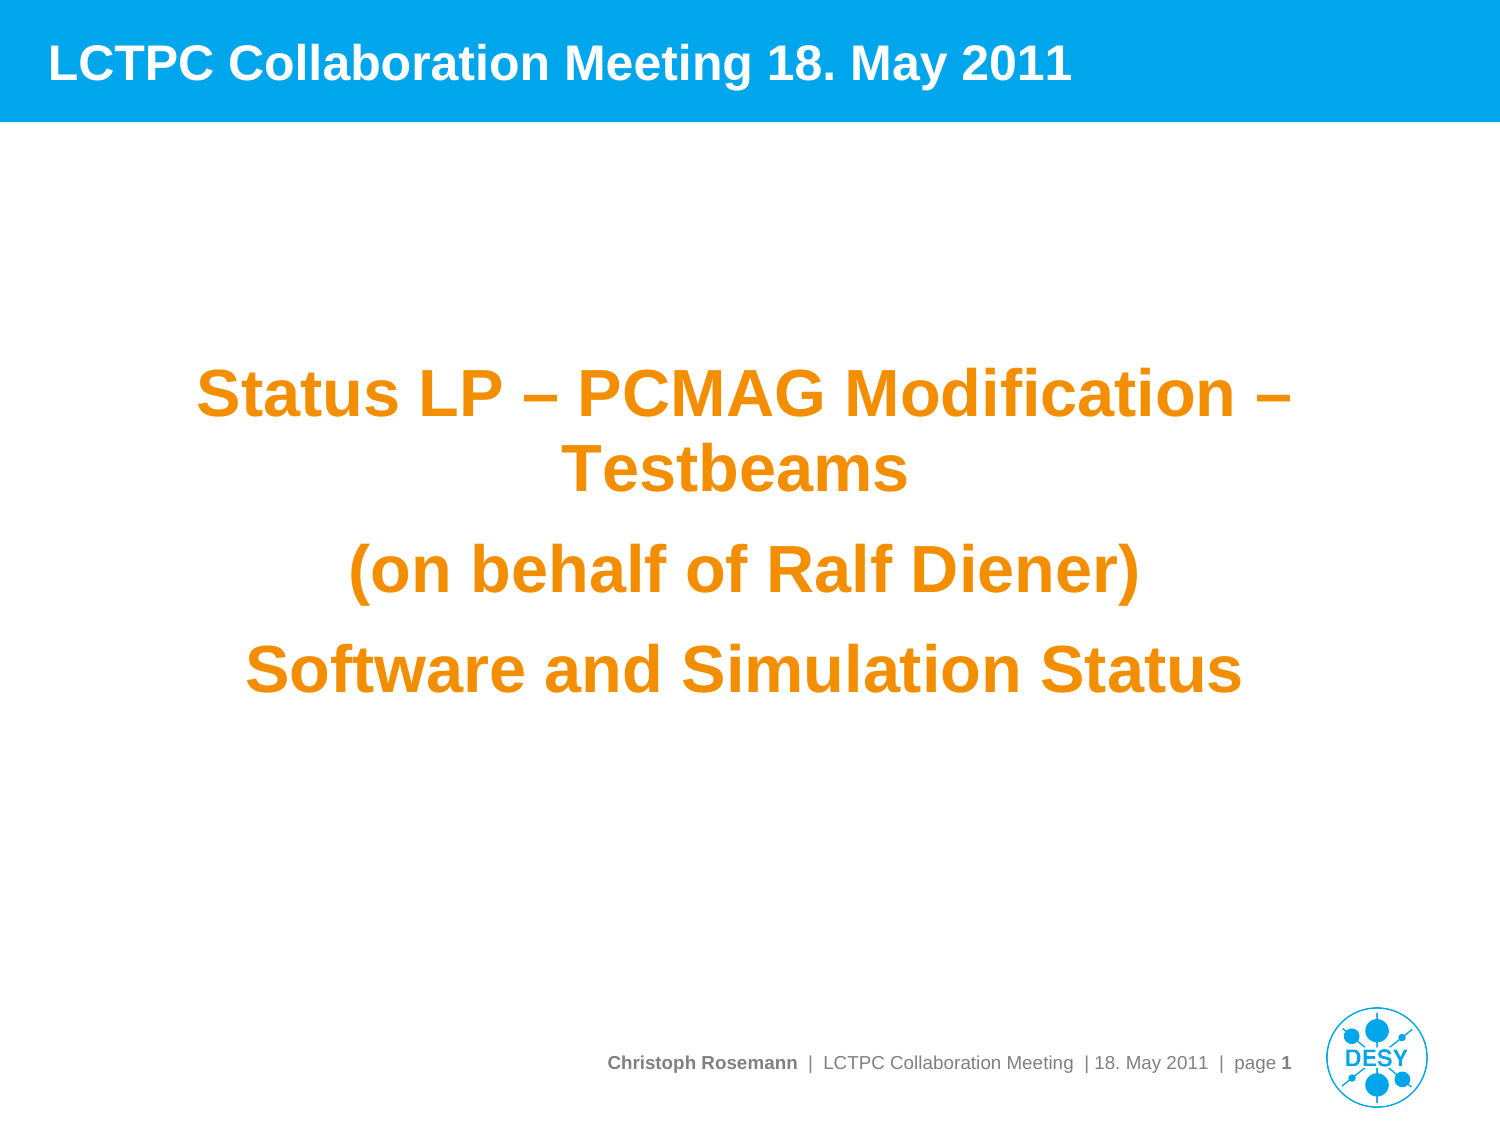

# LCTPC Collaboration Meeting 18. May 2011
Status LP – PCMAG Modification – Testbeams
(on behalf of Ralf Diener)
Software and Simulation Status